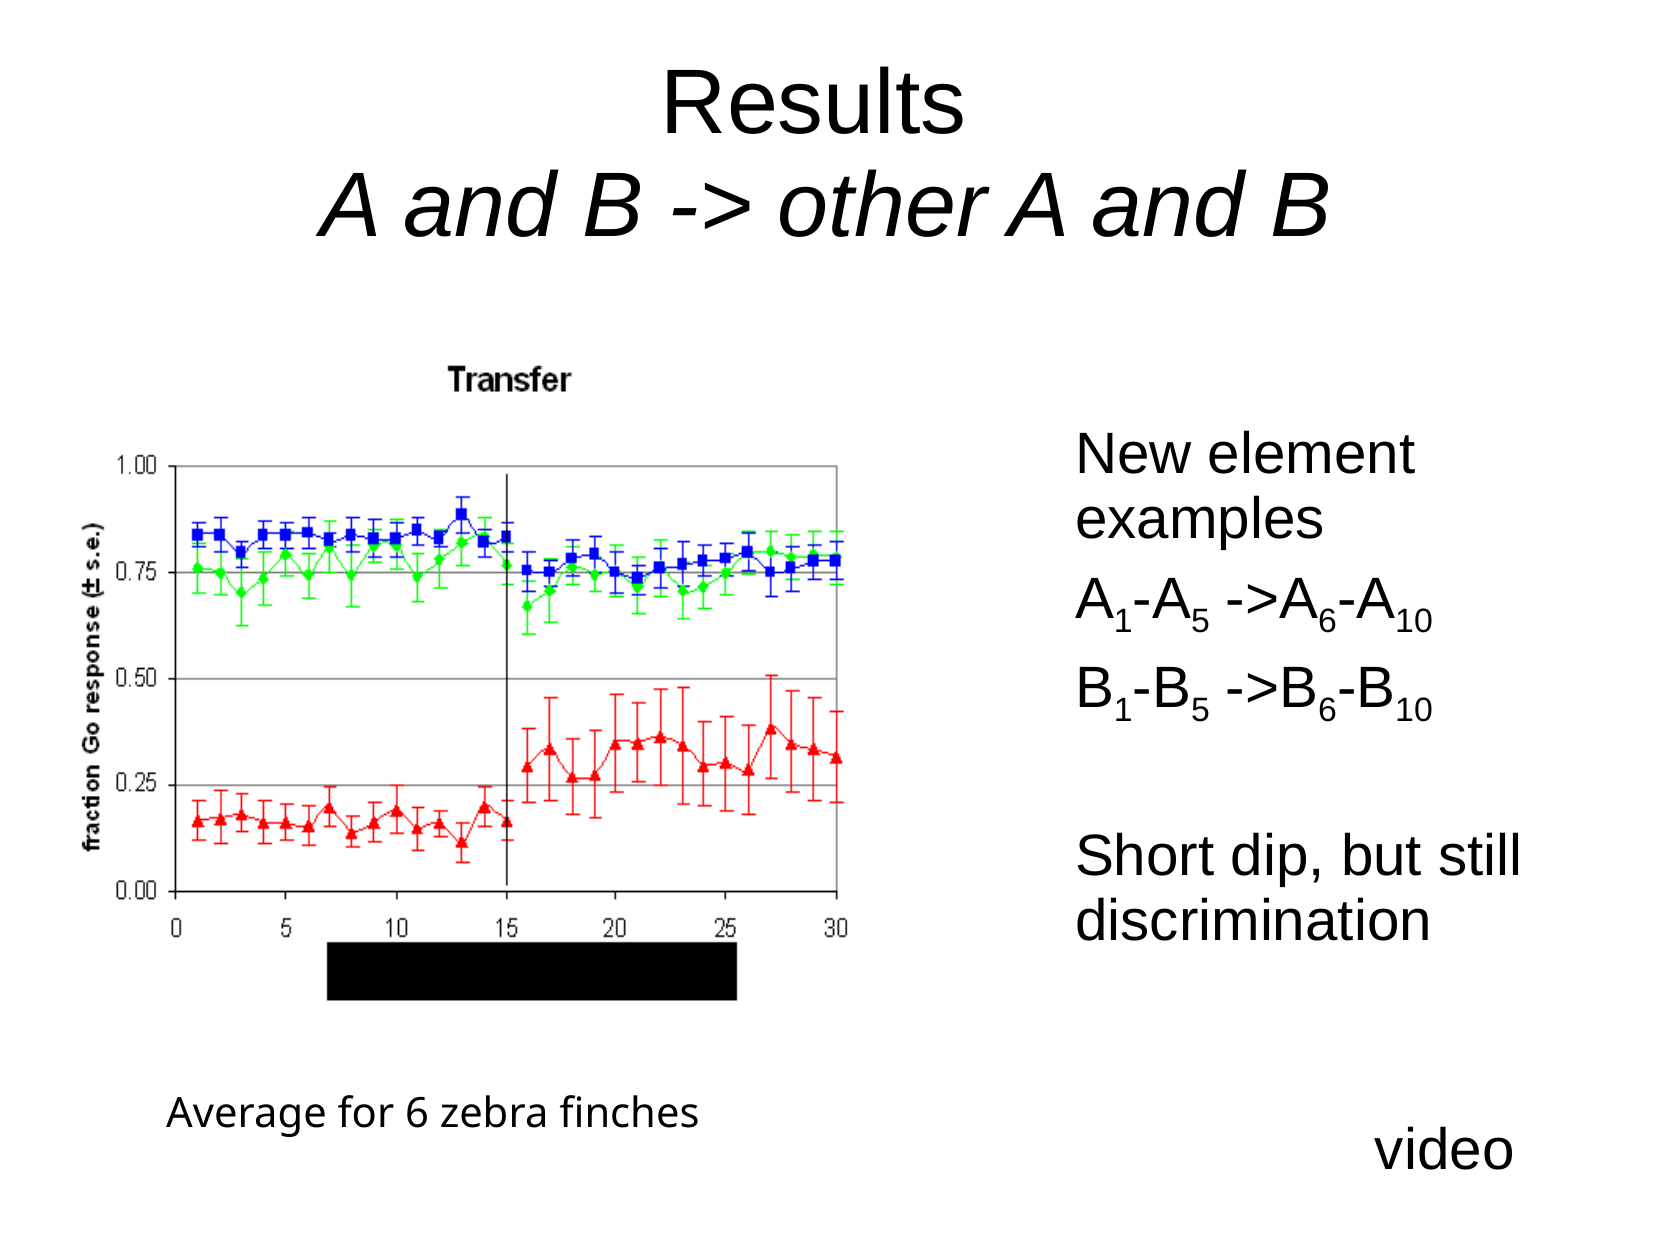

# Results A and B -> other A and B
New element examples
A1-A5 ->A6-A10
B1-B5 ->B6-B10
Short dip, but still discrimination
Average for 6 zebra finches
video